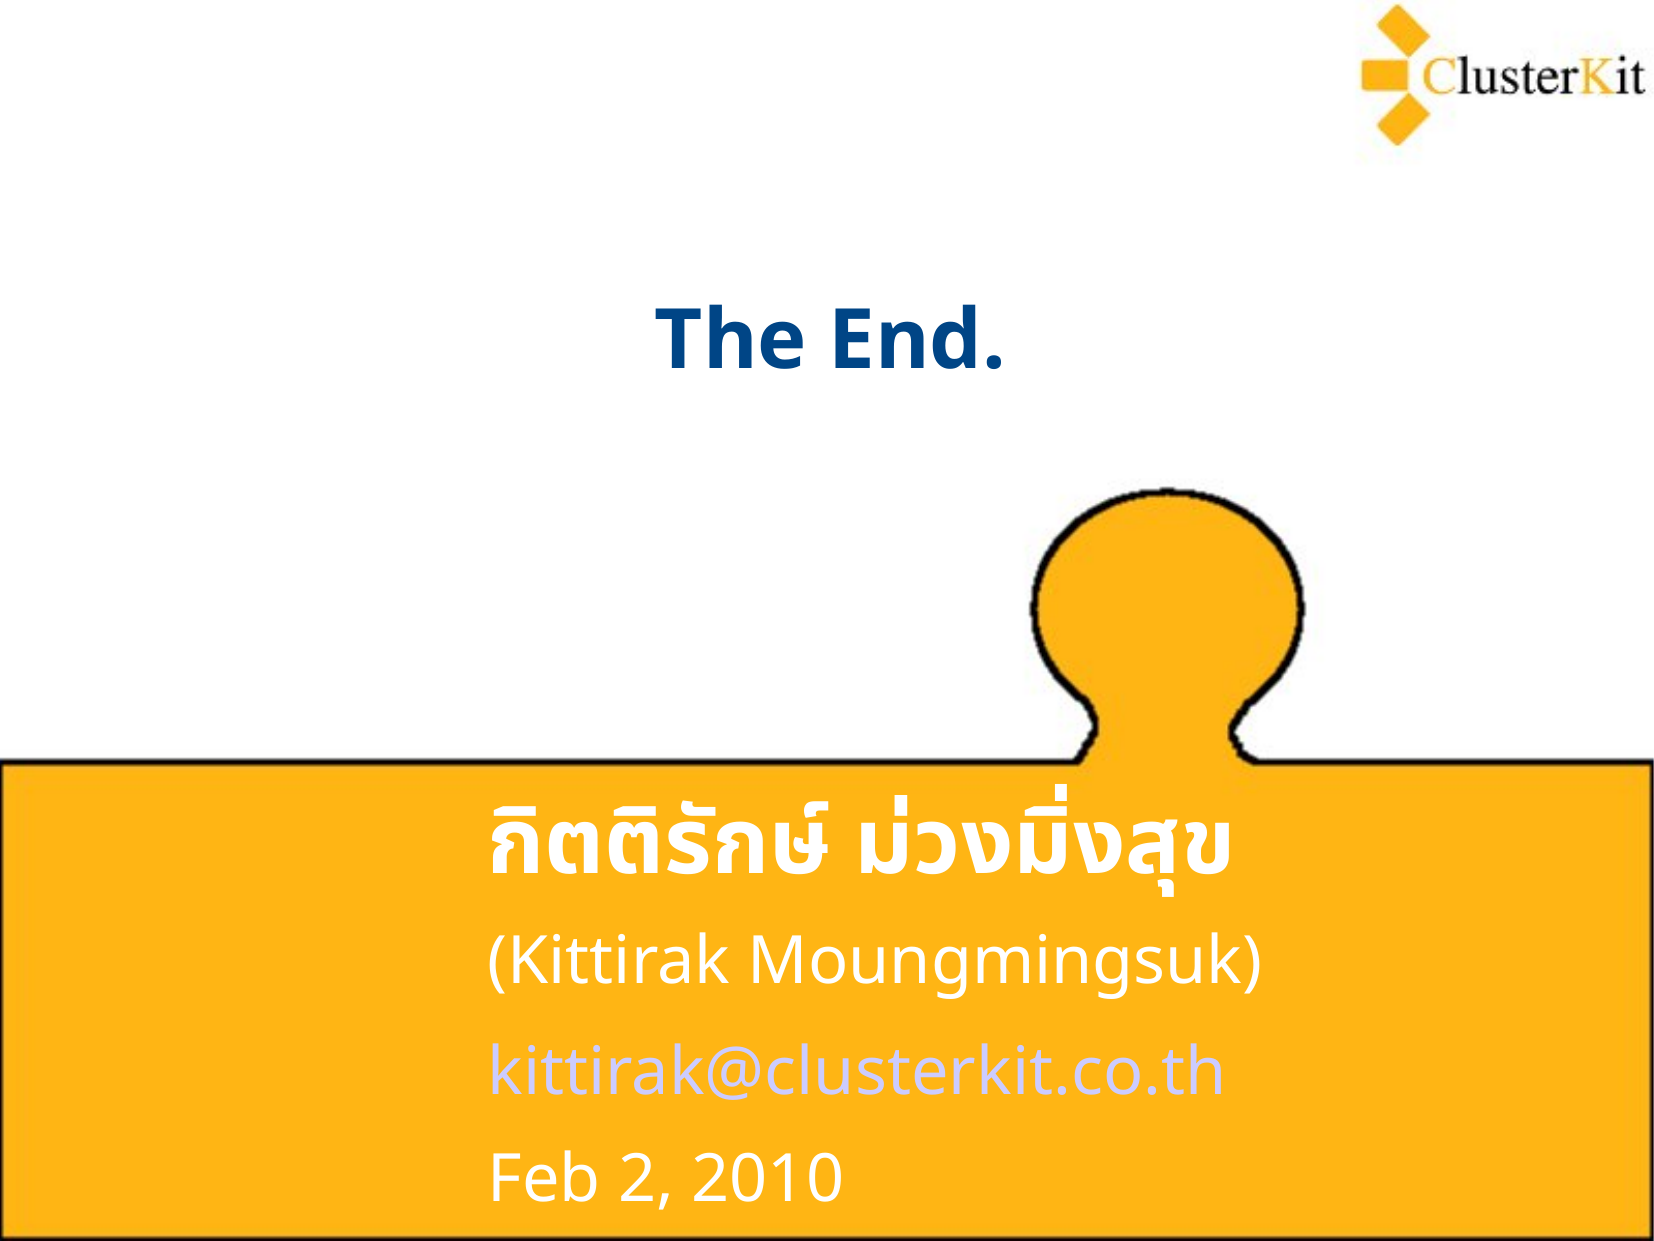

# The End.
กิตติรักษ์ ม่วงมิ่งสุข
(Kittirak Moungmingsuk)
kittirak@clusterkit.co.th
Feb 2, 2010